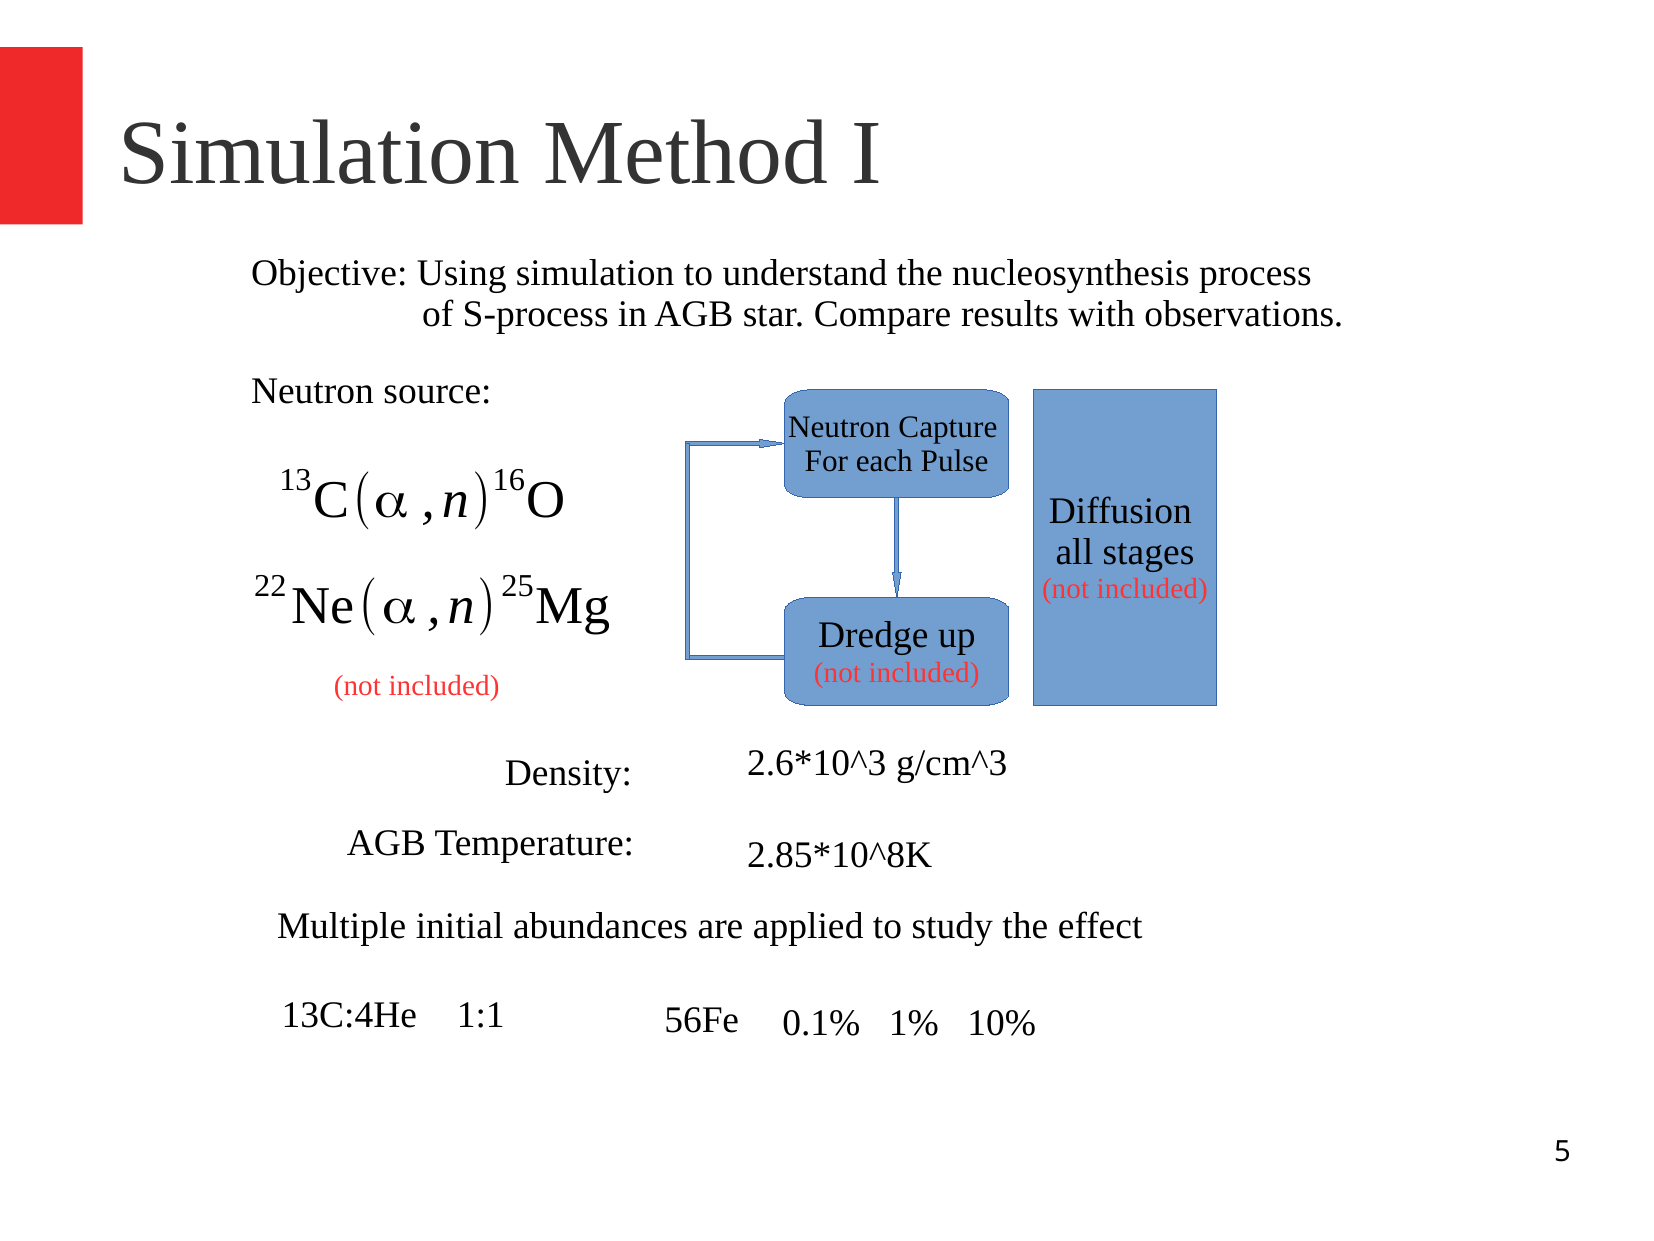

# Simulation Method I
Objective: Using simulation to understand the nucleosynthesis process
 of S-process in AGB star. Compare results with observations.
Neutron source:
Neutron Capture
For each Pulse
Diffusion
all stages
(not included)
Dredge up
(not included)
(not included)
2.6*10^3 g/cm^3
Density:
AGB Temperature:
2.85*10^8K
Multiple initial abundances are applied to study the effect
13C:4He
1:1
56Fe
0.1% 1% 10%
5